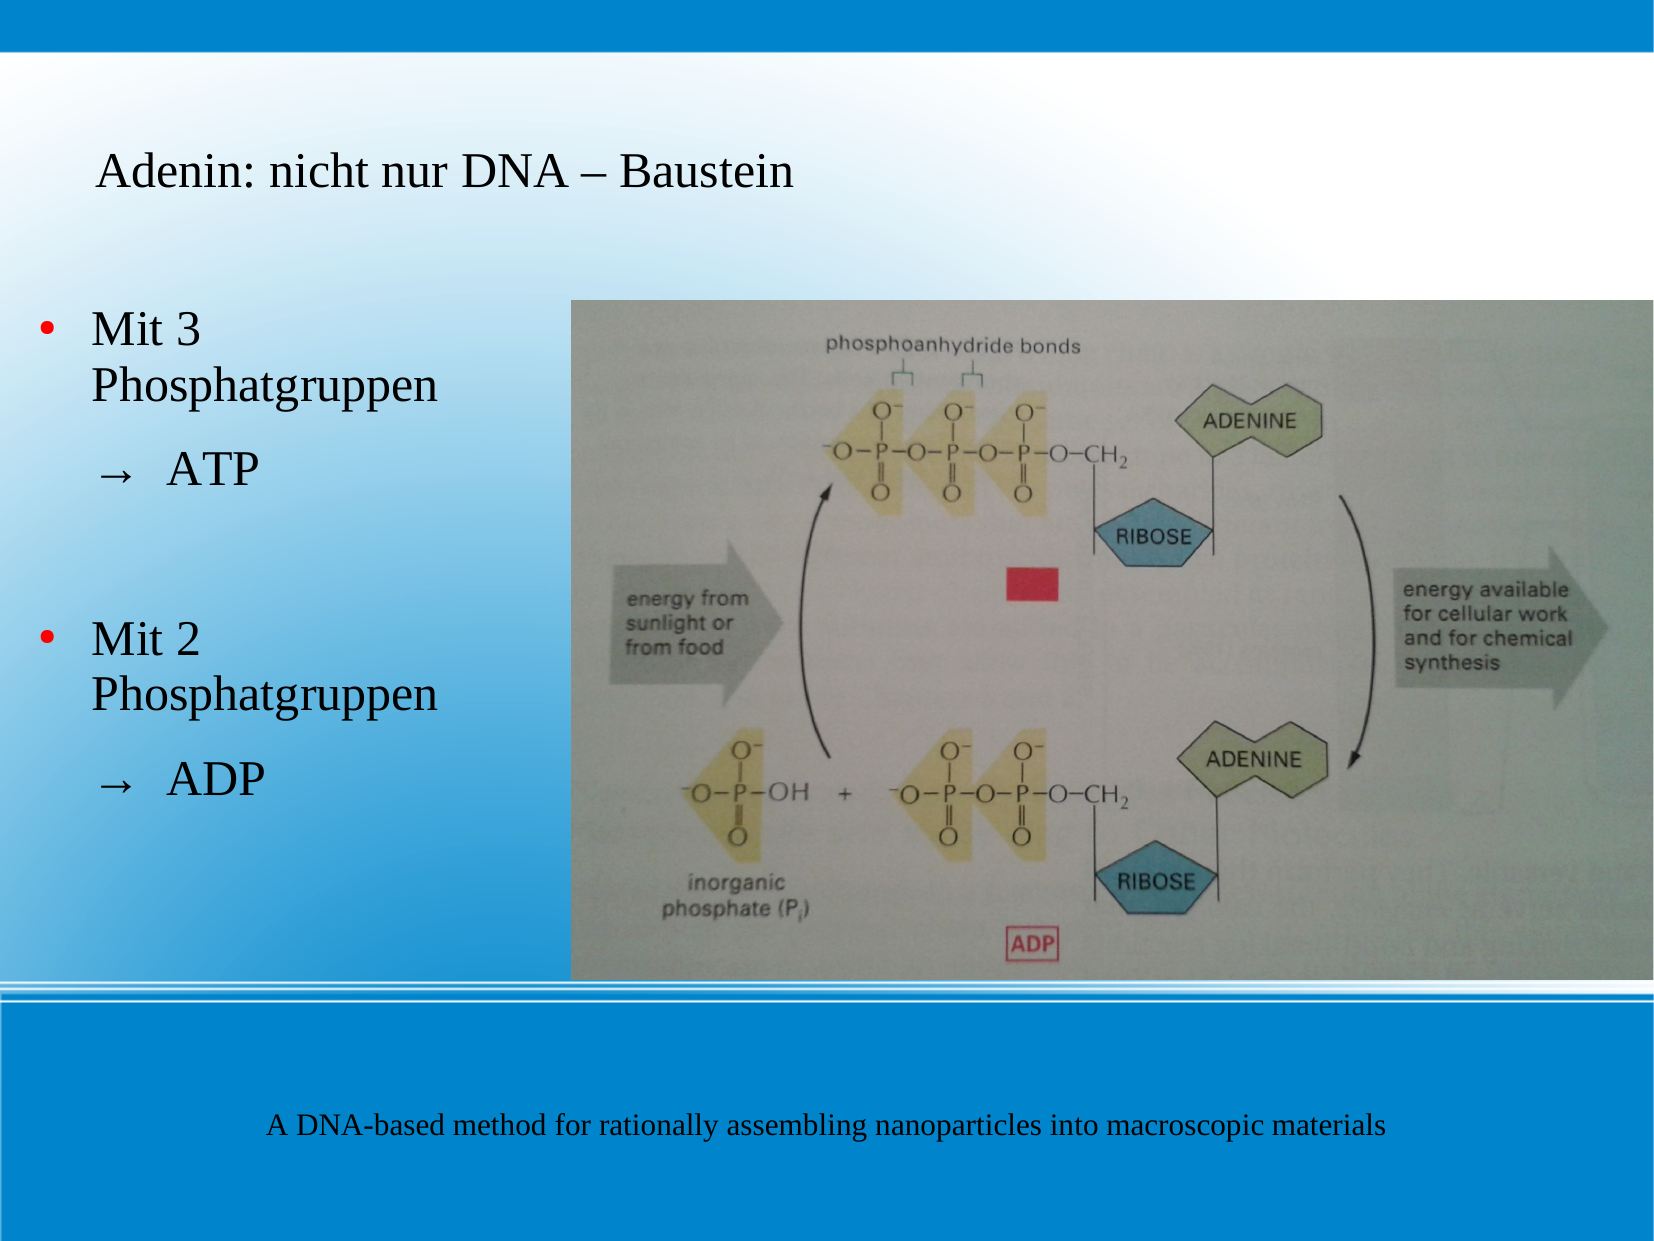

Adenin: nicht nur DNA – Baustein
Mit 3 Phosphatgruppen
→ ATP
Mit 2 Phosphatgruppen
→ ADP
# A DNA-based method for rationally assembling nanoparticles into macroscopic materials